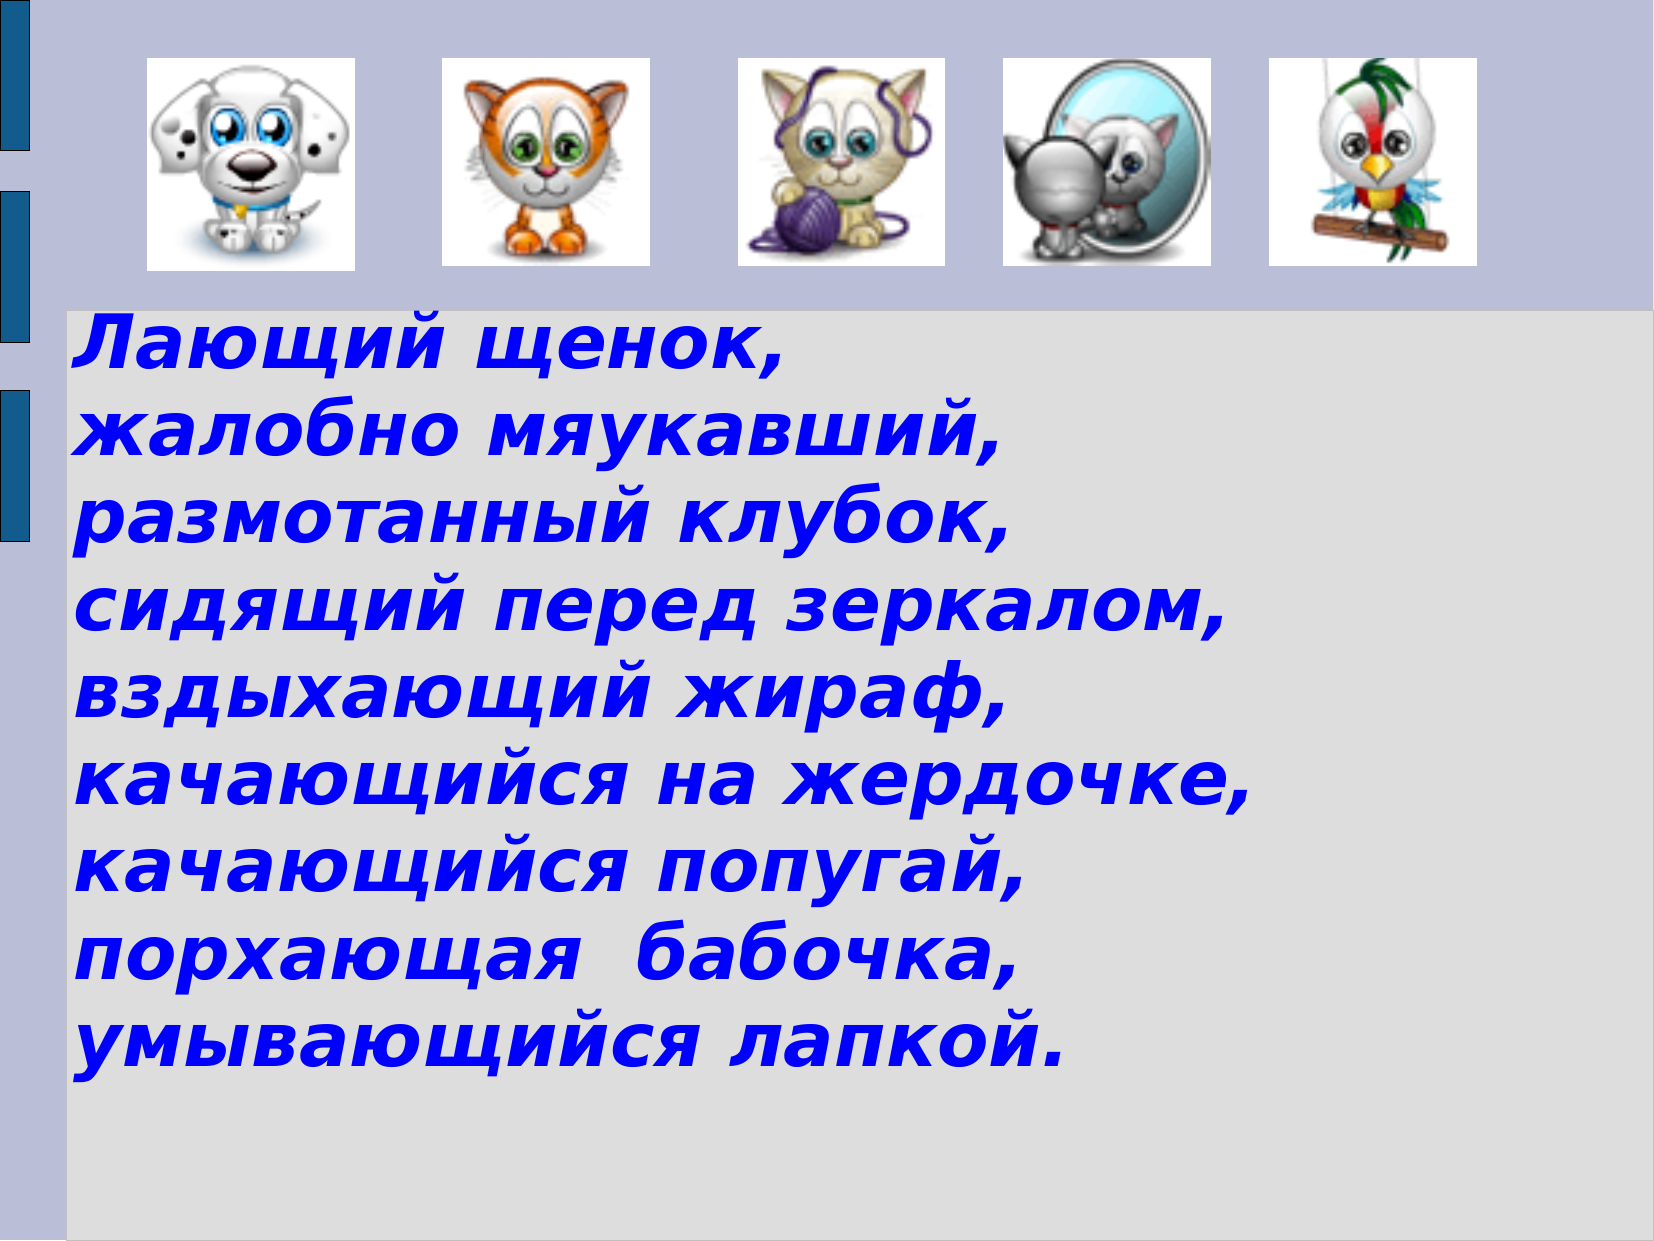

Лающий щенок,
жалобно мяукавший, размотанный клубок,
сидящий перед зеркалом, вздыхающий жираф,
качающийся на жердочке, качающийся попугай,
порхающая бабочка, умывающийся лапкой.